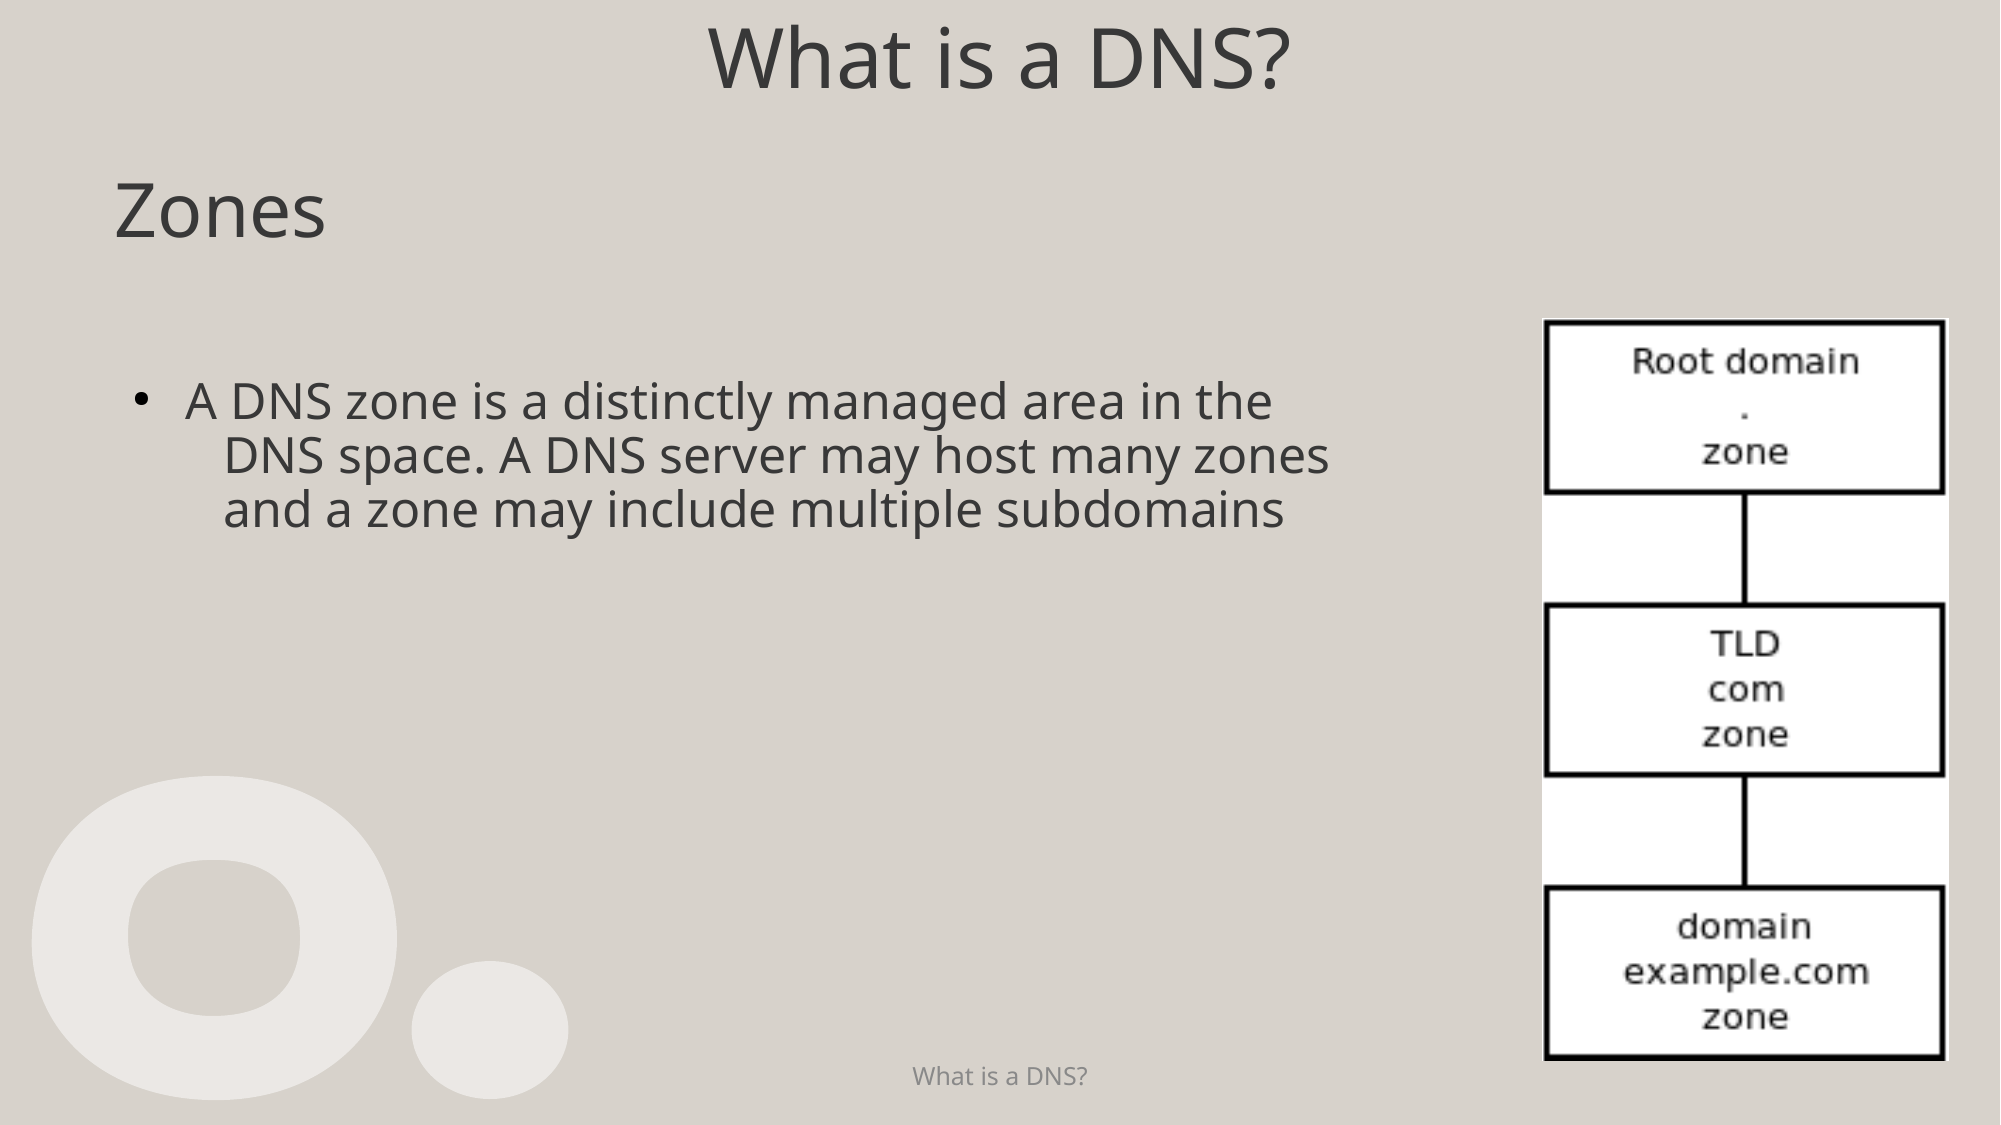

What is a DNS?
# Zones
A DNS zone is a distinctly managed area in the DNS space. A DNS server may host many zones and a zone may include multiple subdomains
What is a DNS?